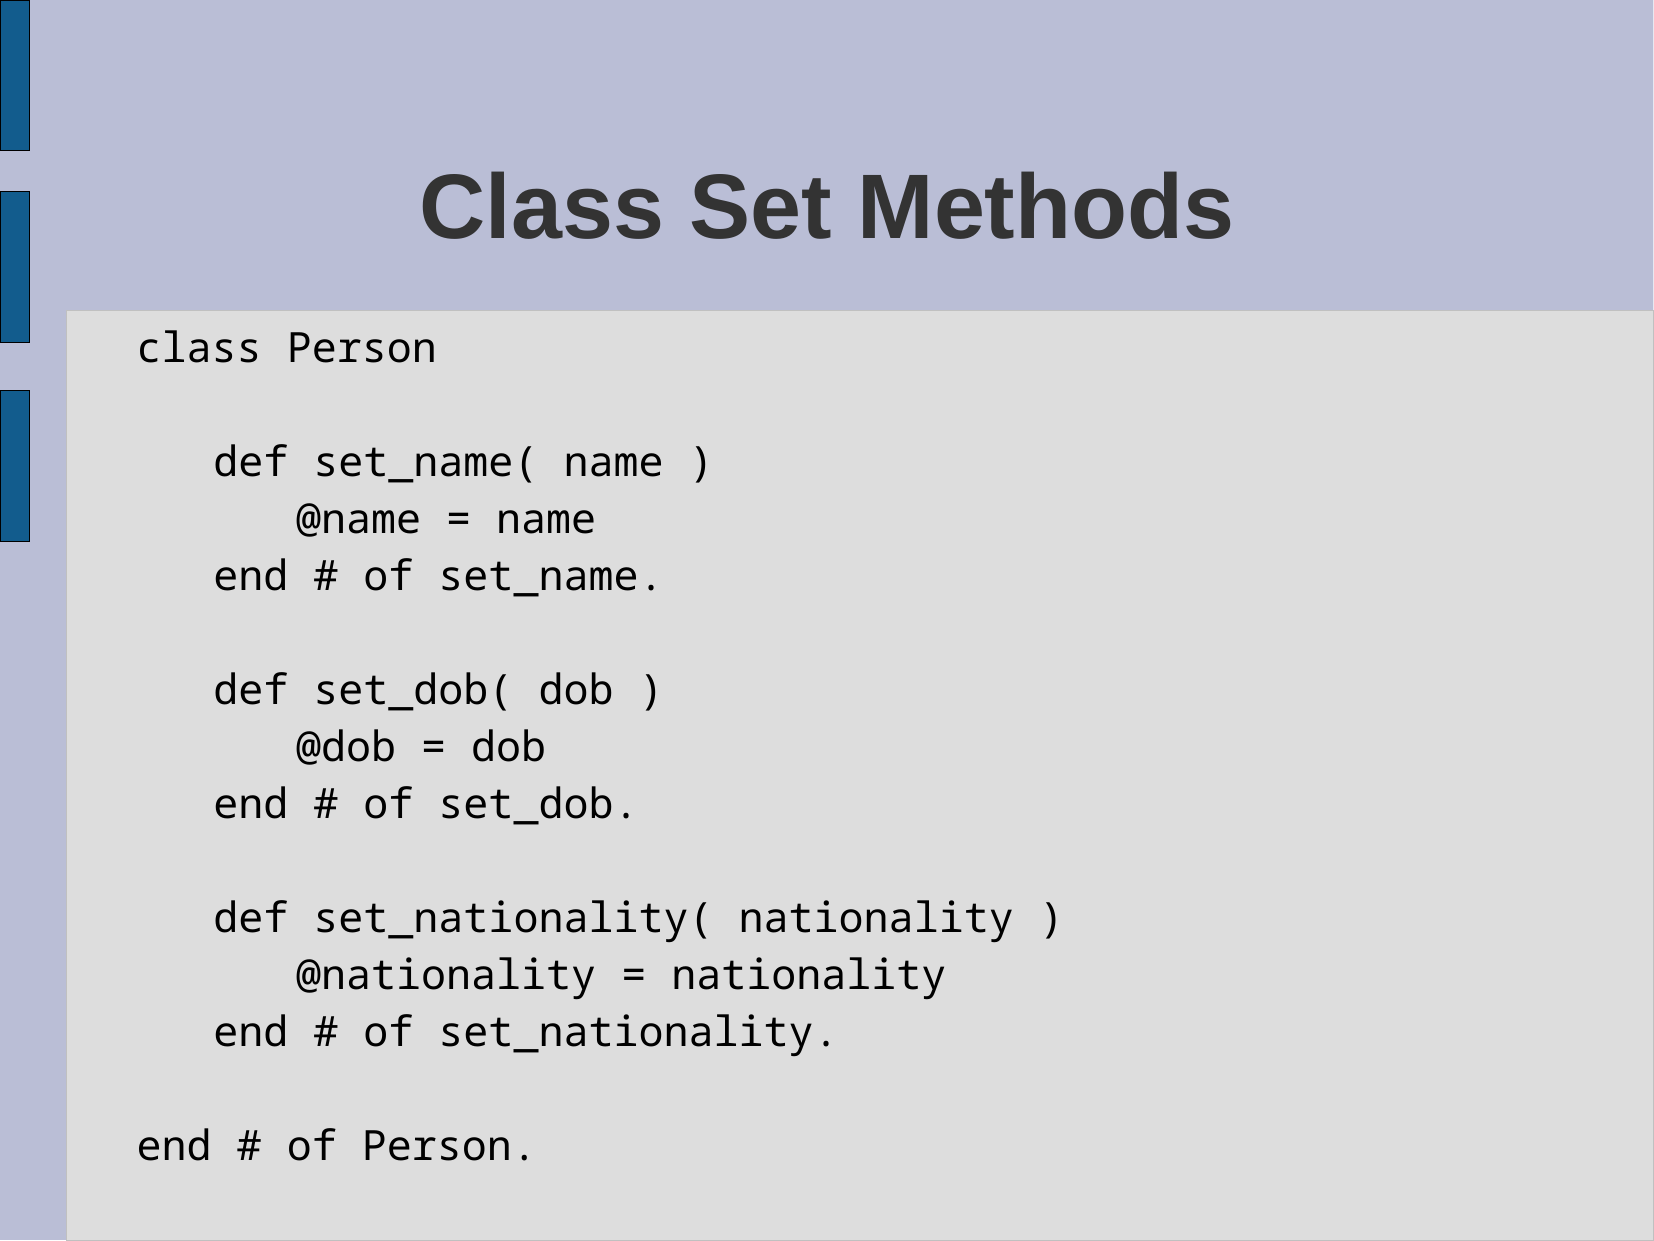

#
Class Set Methods
class Person
def set_name( name )
@name = name
end # of set_name.
def set_dob( dob )
@dob = dob
end # of set_dob.
def set_nationality( nationality )
@nationality = nationality
end # of set_nationality.
end # of Person.
fred.name
fred.set_name( "Fred Reginald Jones" )
fred.to_s